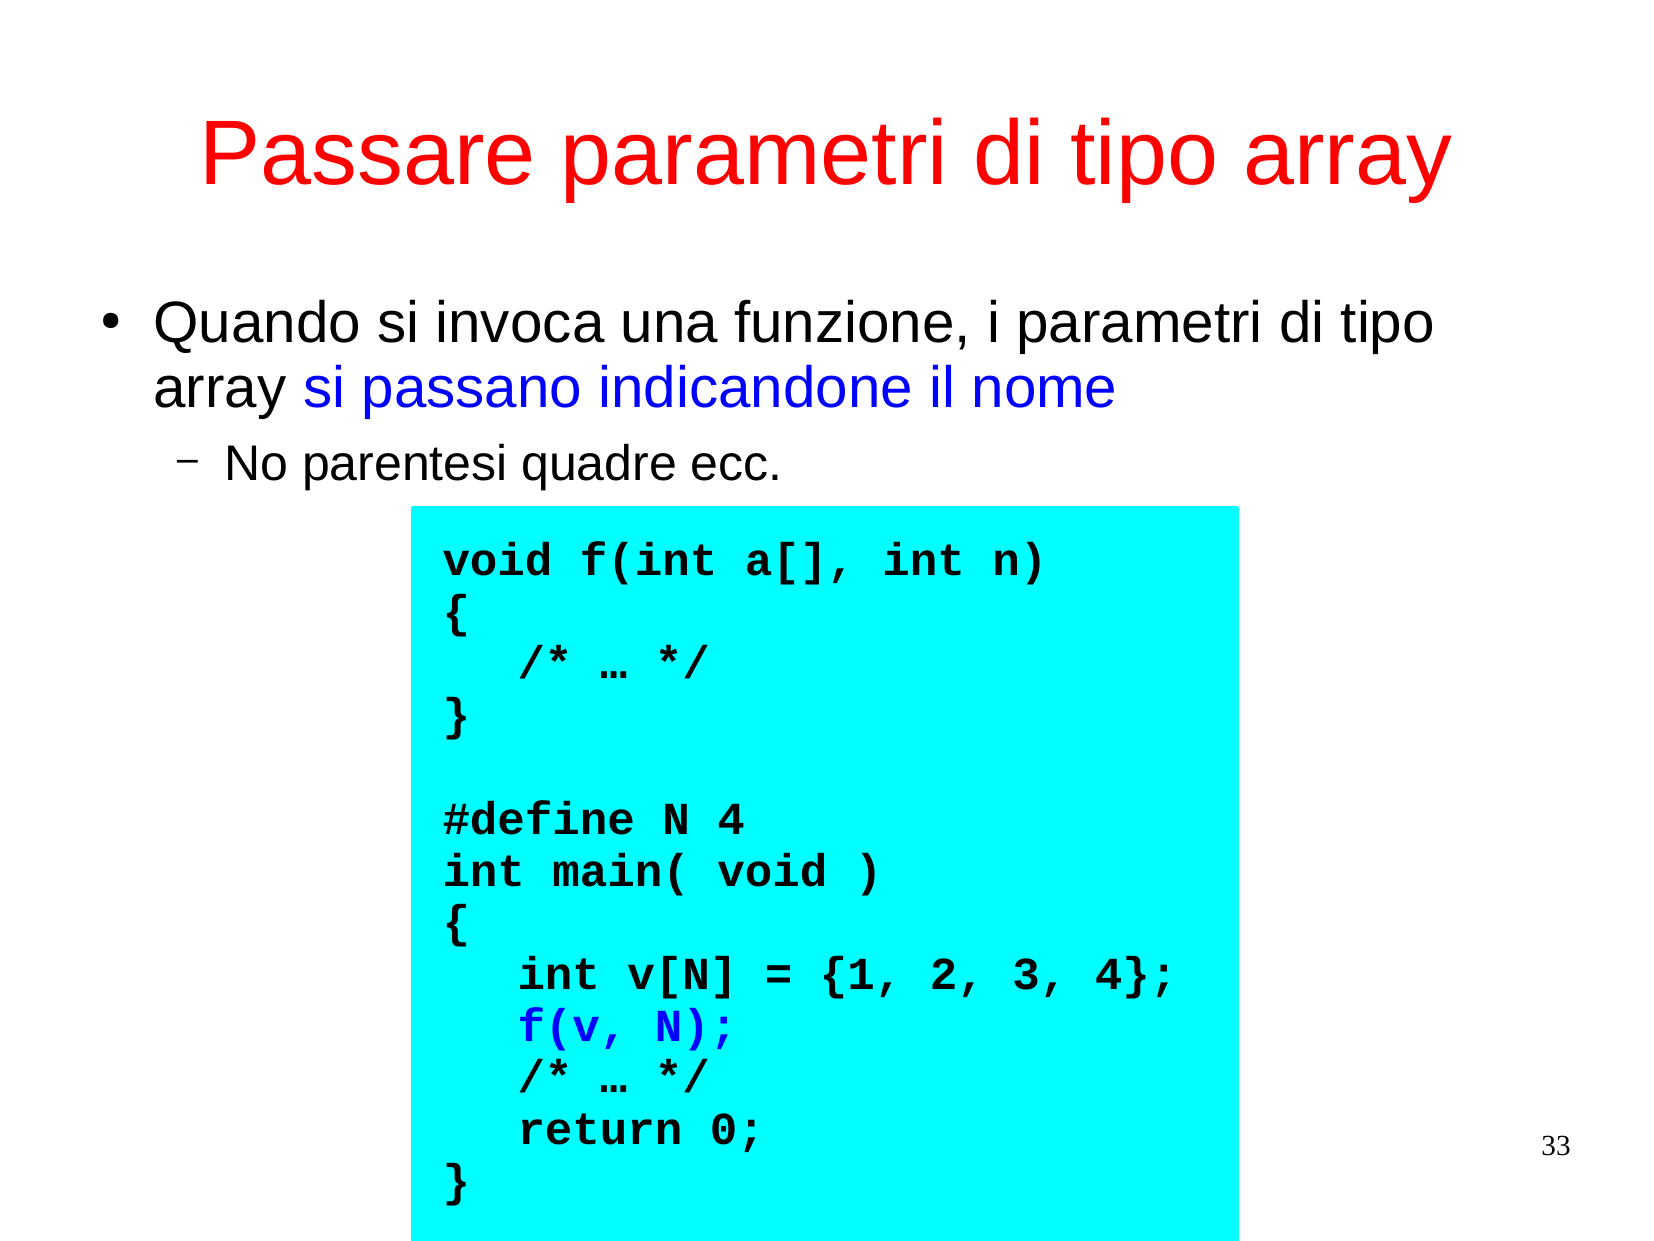

# Passare parametri di tipo array
Quando si invoca una funzione, i parametri di tipo array si passano indicandone il nome
No parentesi quadre ecc.
void f(int a[], int n)
{
	/* … */
}
#define N 4
int main( void )
{
	int v[N] = {1, 2, 3, 4};
	f(v, N);
	/* … */
	return 0;
}
Array
33